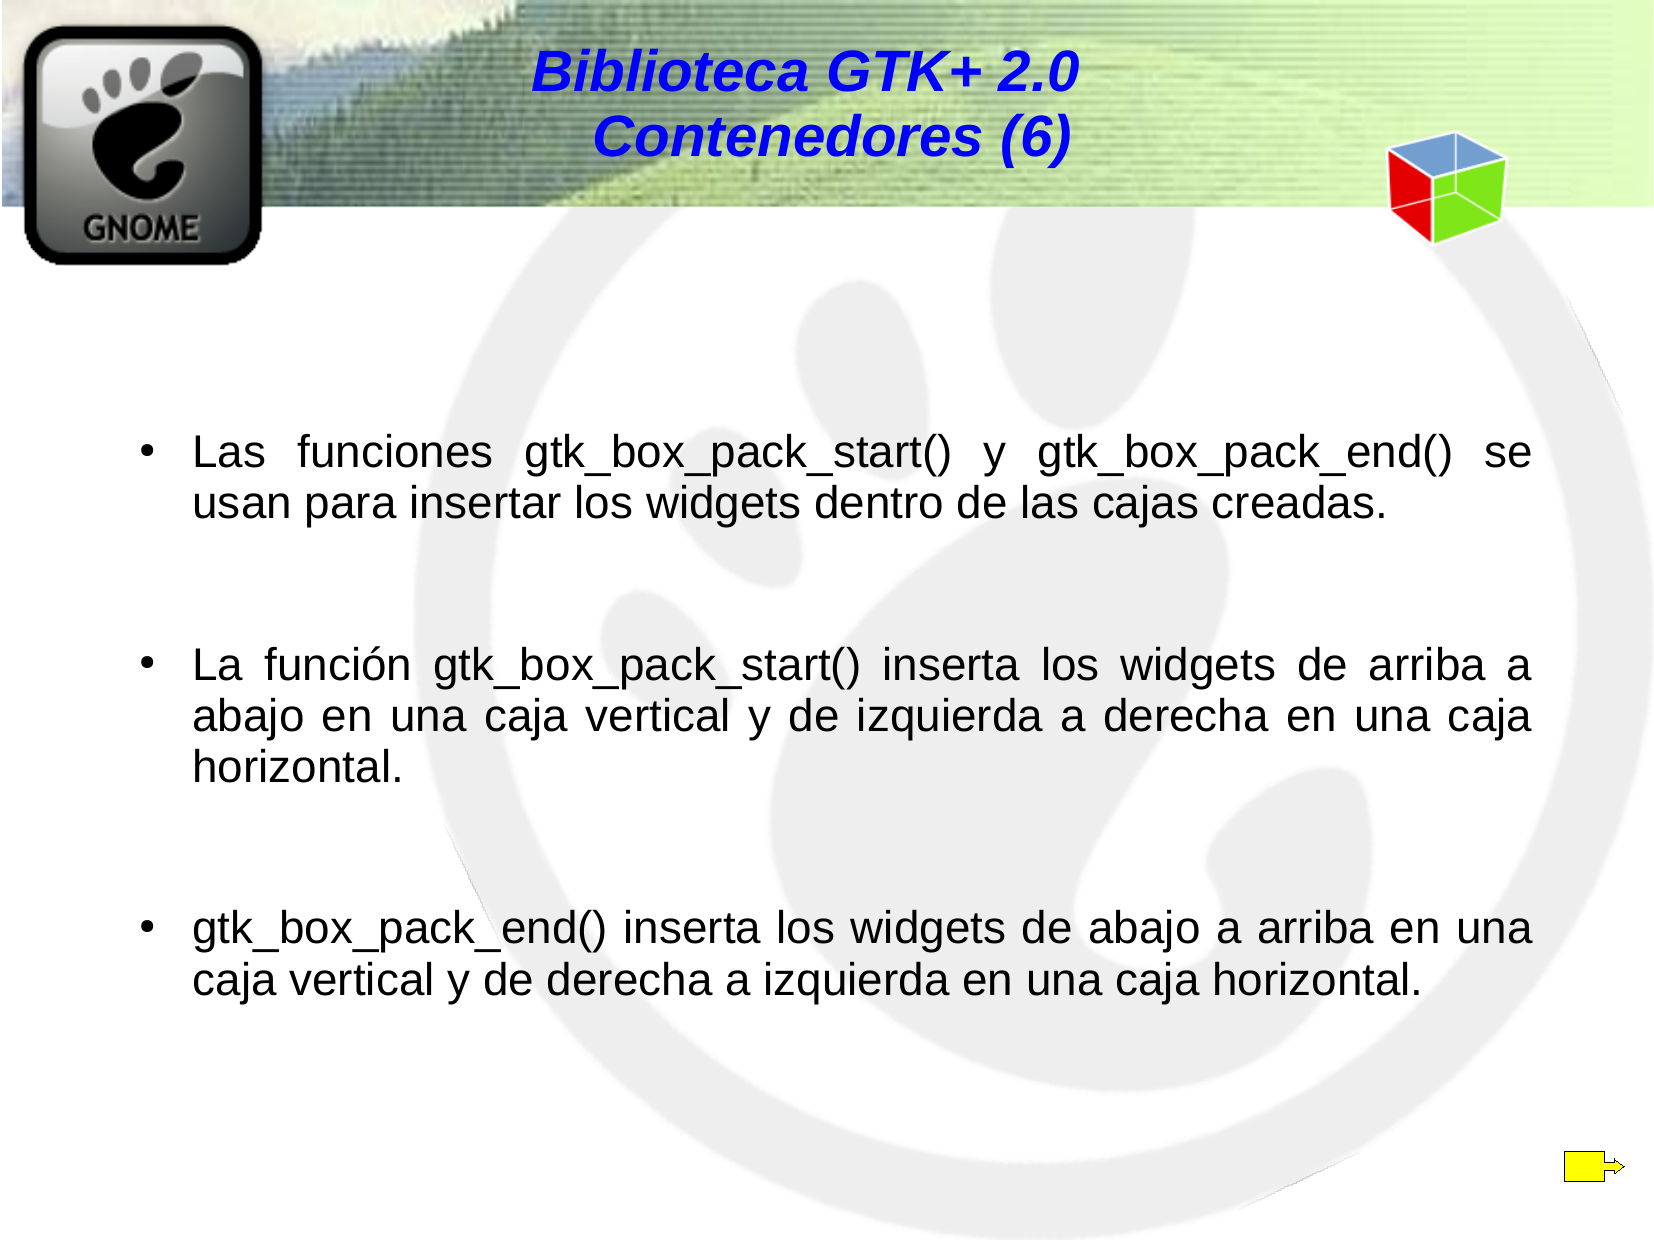

# Biblioteca GTK+ 2.0 Contenedores (6)
Las funciones gtk_box_pack_start() y gtk_box_pack_end() se usan para insertar los widgets dentro de las cajas creadas.
La función gtk_box_pack_start() inserta los widgets de arriba a abajo en una caja vertical y de izquierda a derecha en una caja horizontal.
gtk_box_pack_end() inserta los widgets de abajo a arriba en una caja vertical y de derecha a izquierda en una caja horizontal.